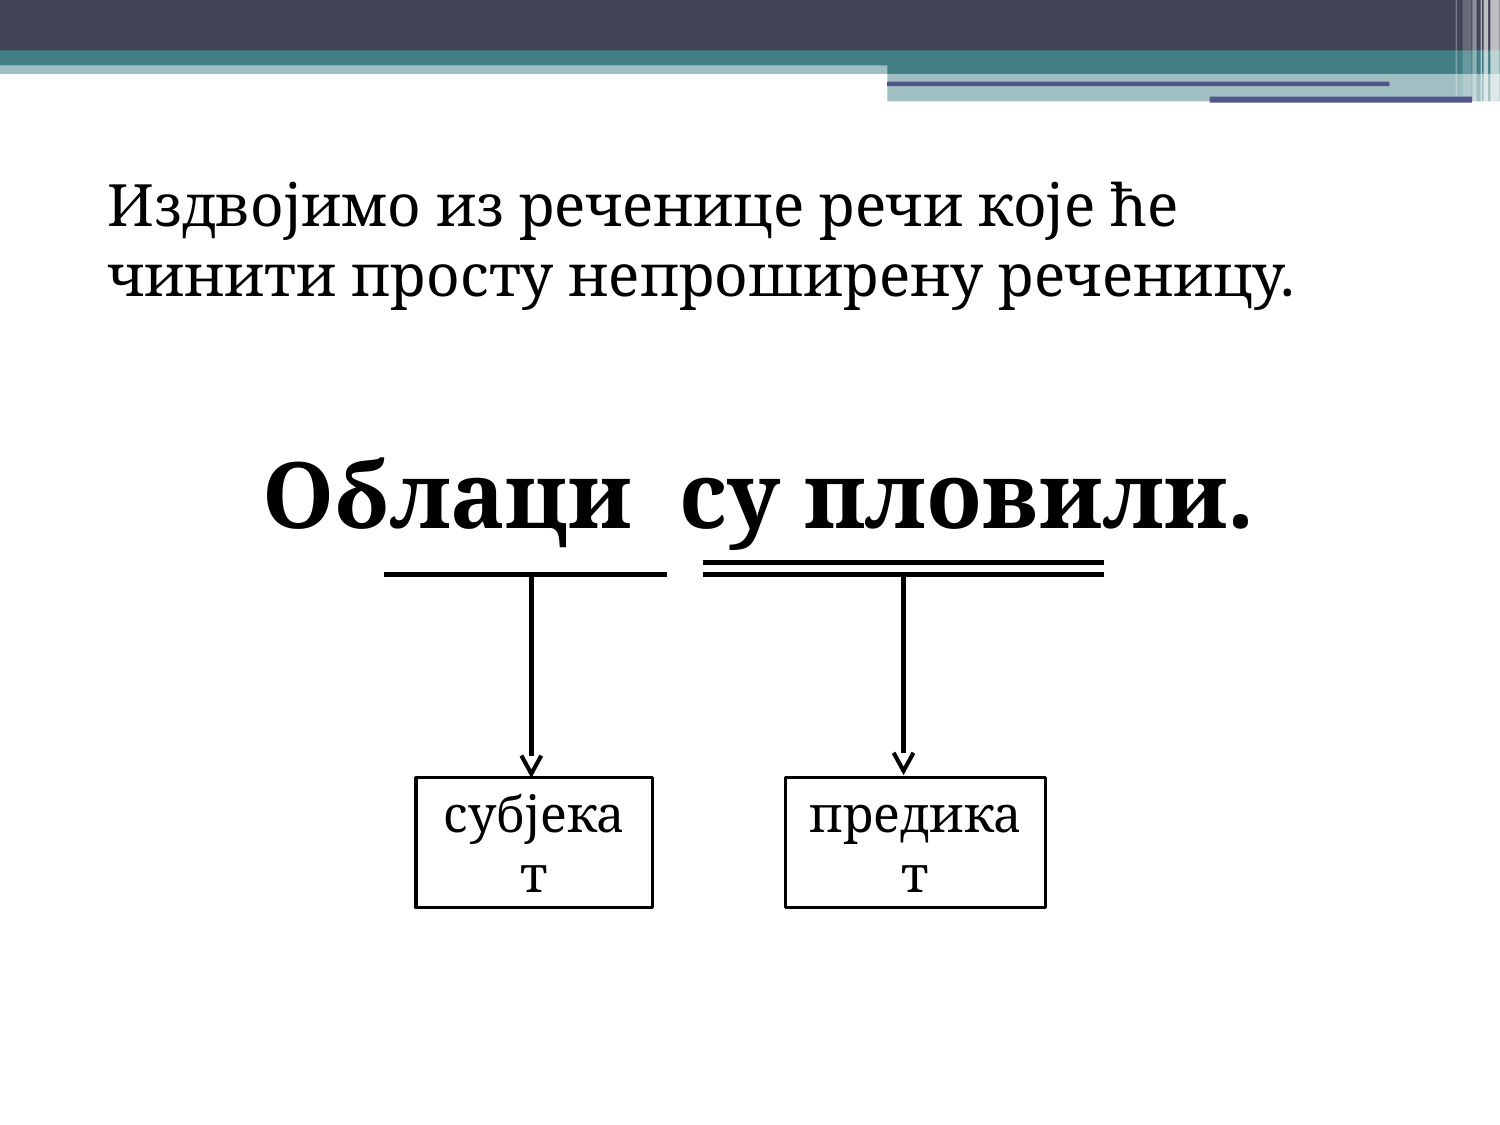

# Издвојимо из реченице речи које ће чинити просту непроширену реченицу.
Облаци су пловили.
субјекат
предикат